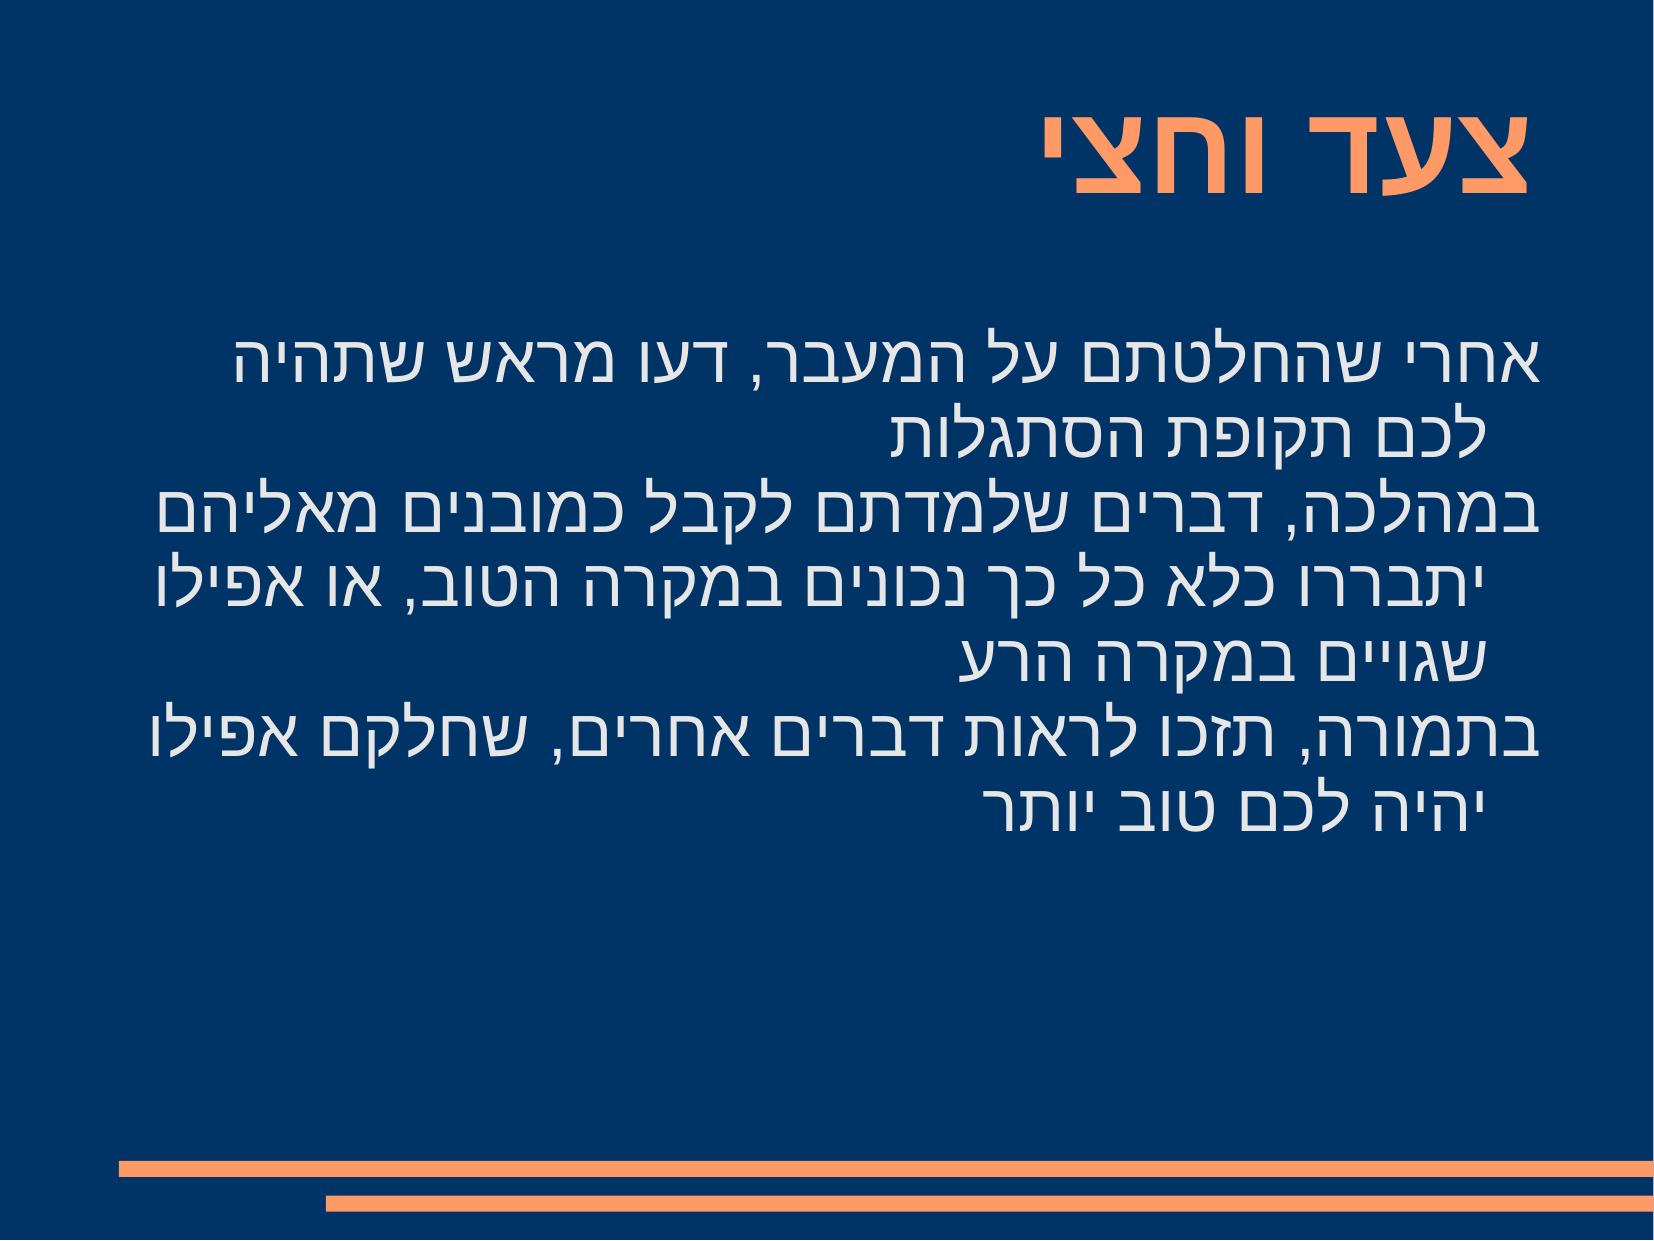

# צעד וחצי
אחרי שהחלטתם על המעבר, דעו מראש שתהיה לכם תקופת הסתגלות
במהלכה, דברים שלמדתם לקבל כמובנים מאליהם יתבררו כלא כל כך נכונים במקרה הטוב, או אפילו שגויים במקרה הרע
בתמורה, תזכו לראות דברים אחרים, שחלקם אפילו יהיה לכם טוב יותר